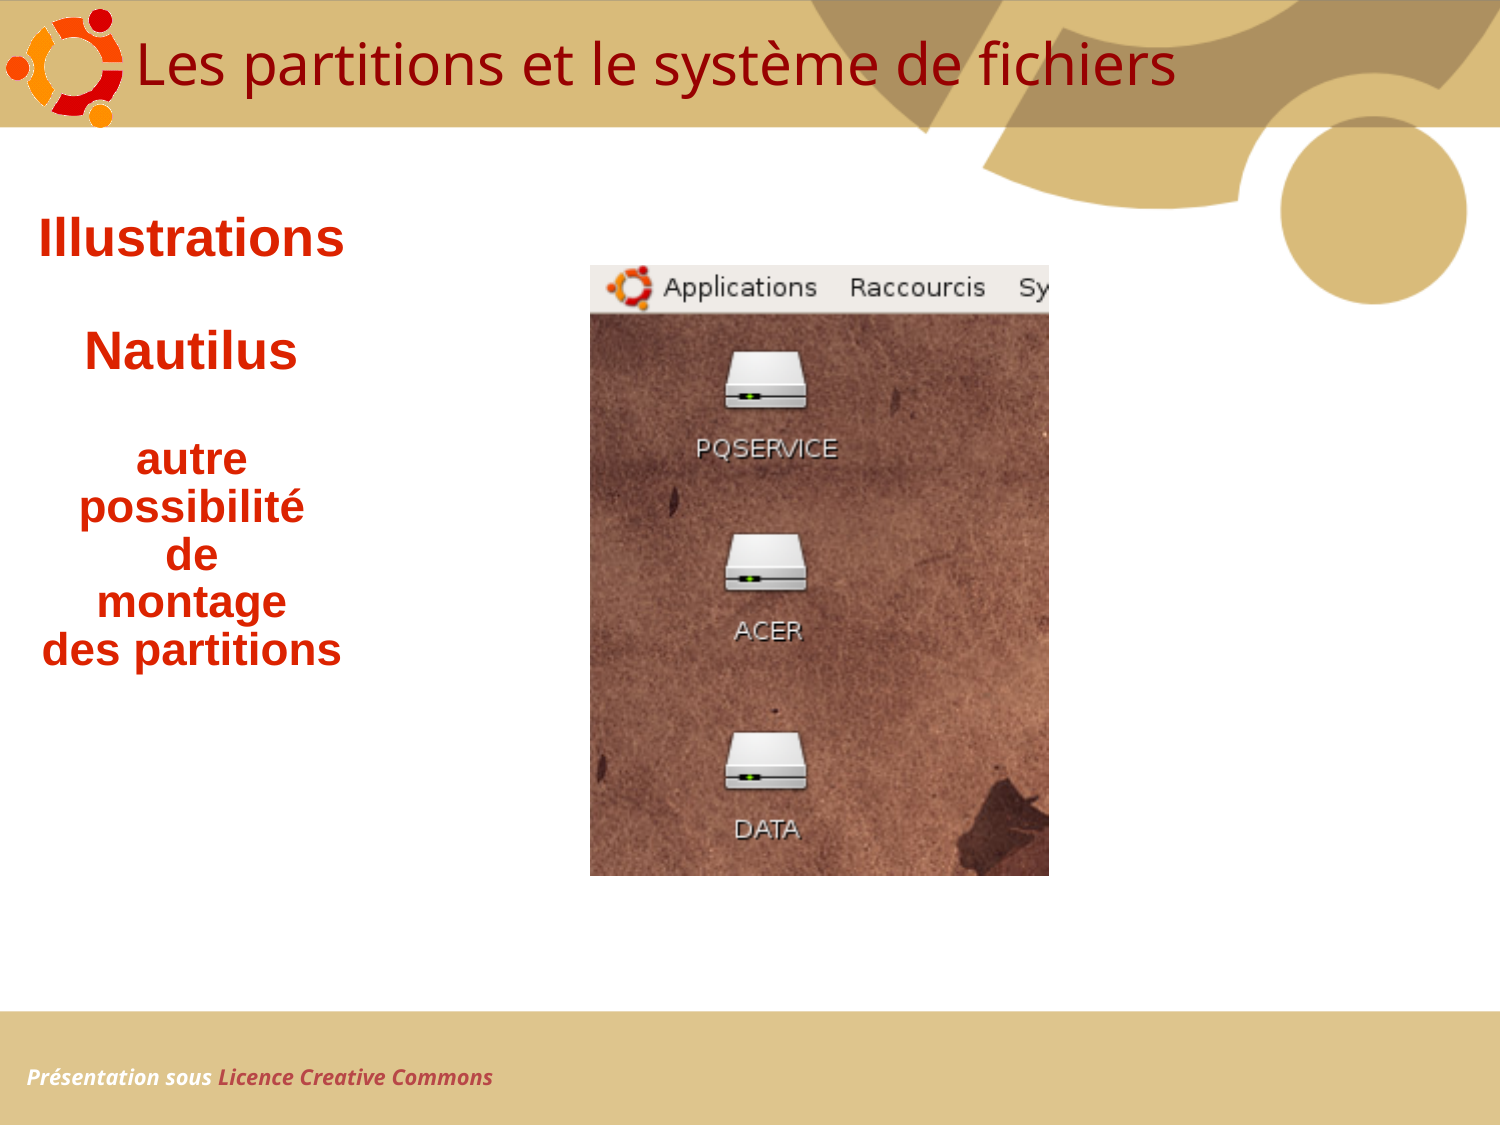

# Les partitions et le système de fichiers
Illustrations
Nautilus
autre
possibilité
de
montage
des partitions